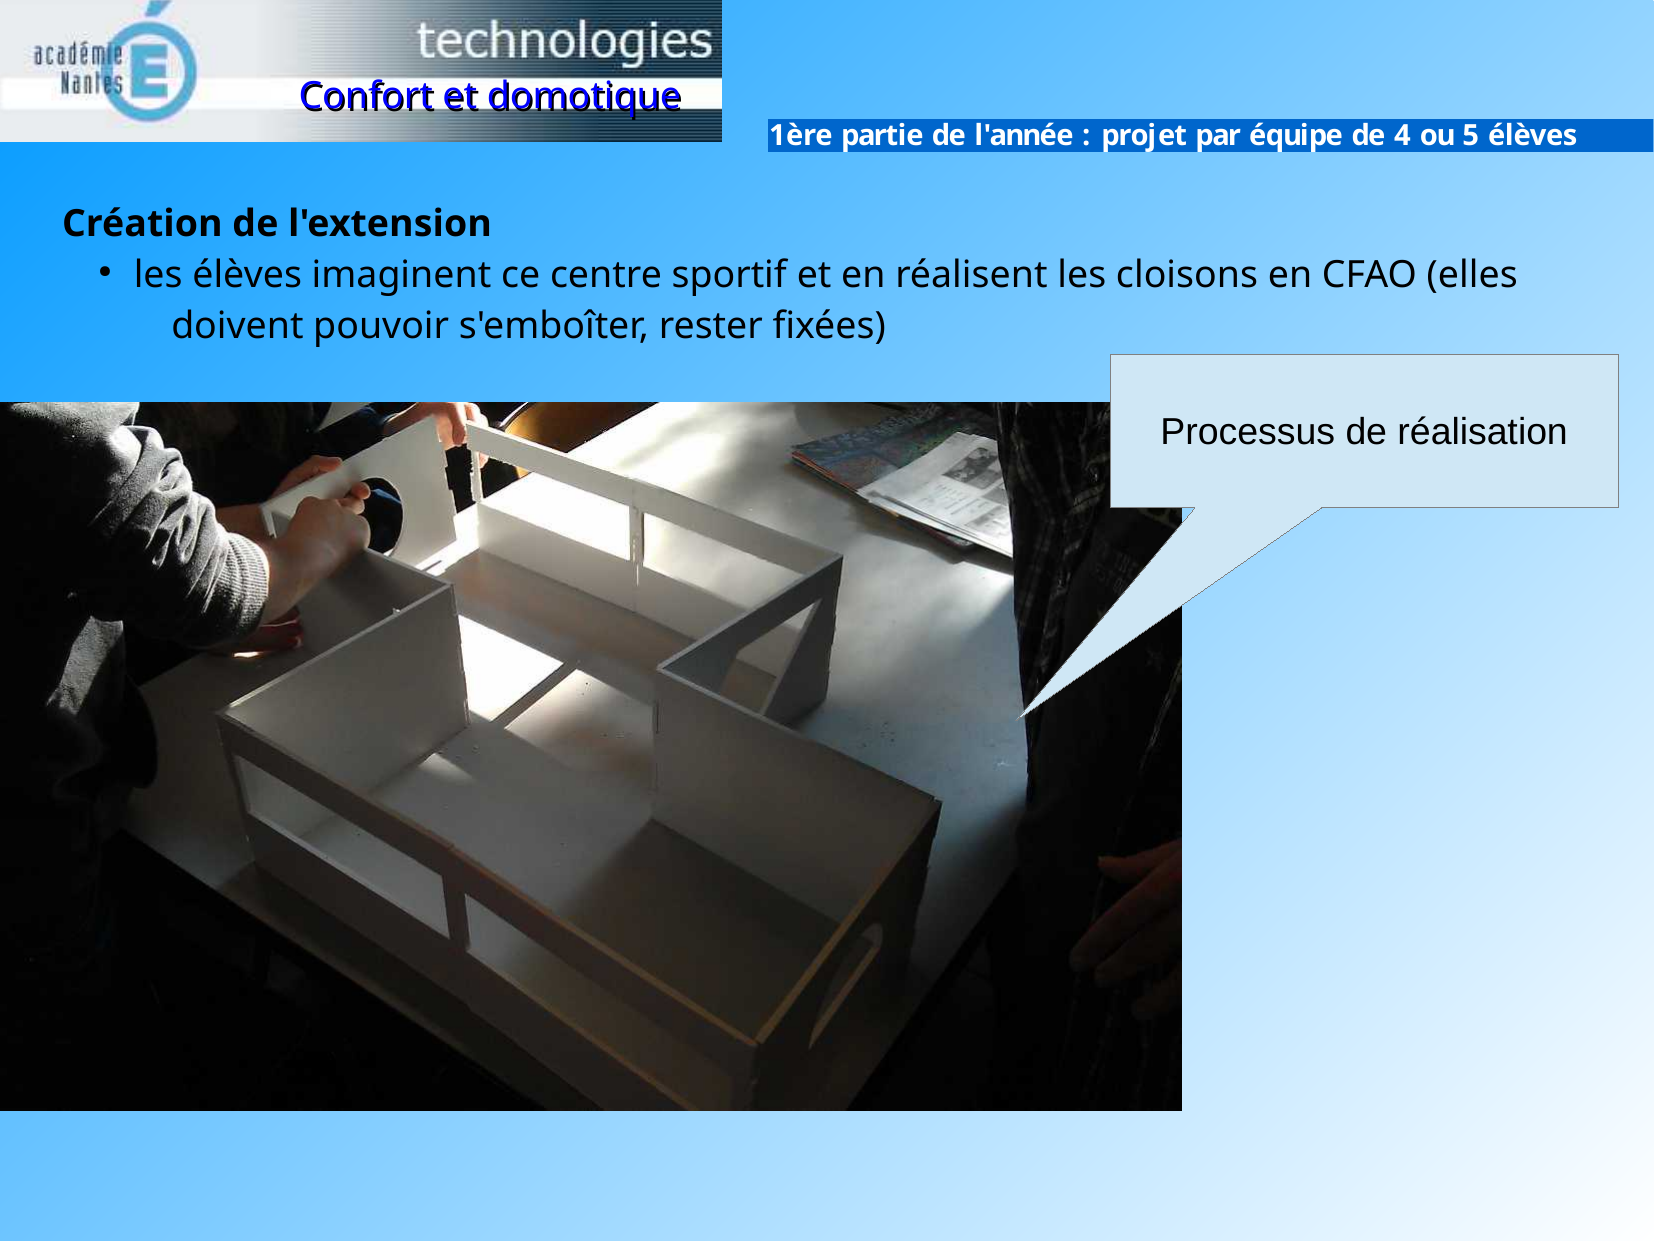

Confort et domotique
Création de l'extension
les élèves imaginent ce centre sportif et en réalisent les cloisons en CFAO (elles doivent pouvoir s'emboîter, rester fixées)
Processus de réalisation